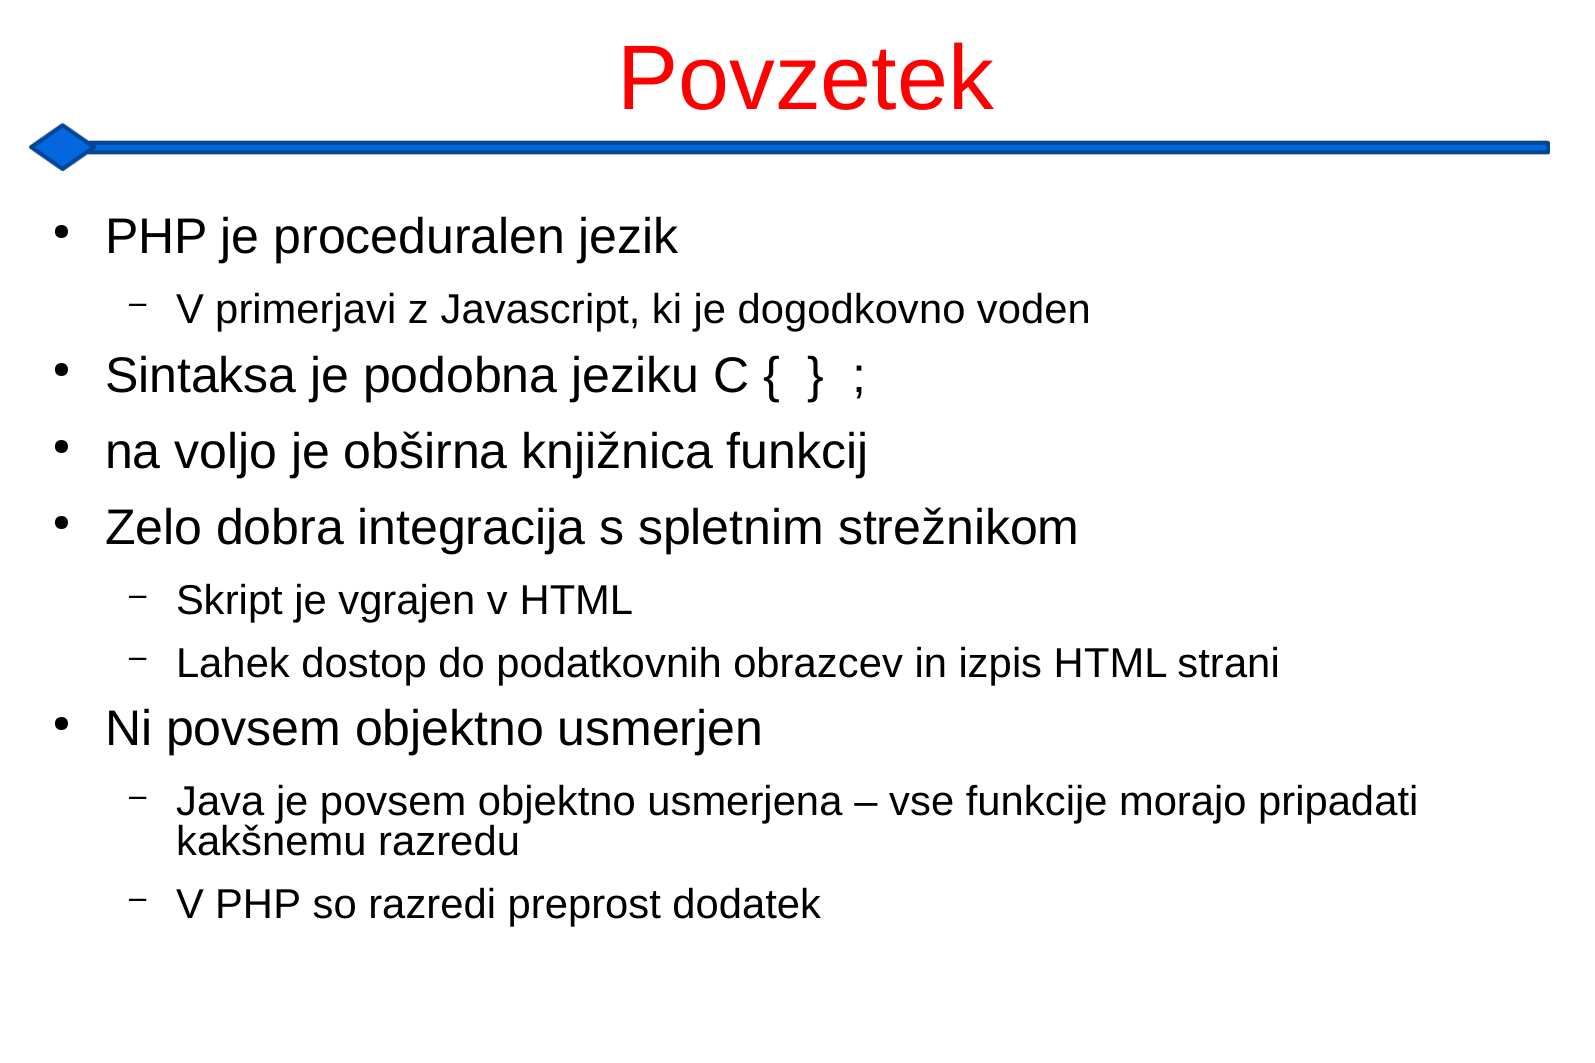

# Povzetek
PHP je proceduralen jezik
V primerjavi z Javascript, ki je dogodkovno voden
Sintaksa je podobna jeziku C { } ;
na voljo je obširna knjižnica funkcij
Zelo dobra integracija s spletnim strežnikom
Skript je vgrajen v HTML
Lahek dostop do podatkovnih obrazcev in izpis HTML strani
Ni povsem objektno usmerjen
Java je povsem objektno usmerjena – vse funkcije morajo pripadati kakšnemu razredu
V PHP so razredi preprost dodatek